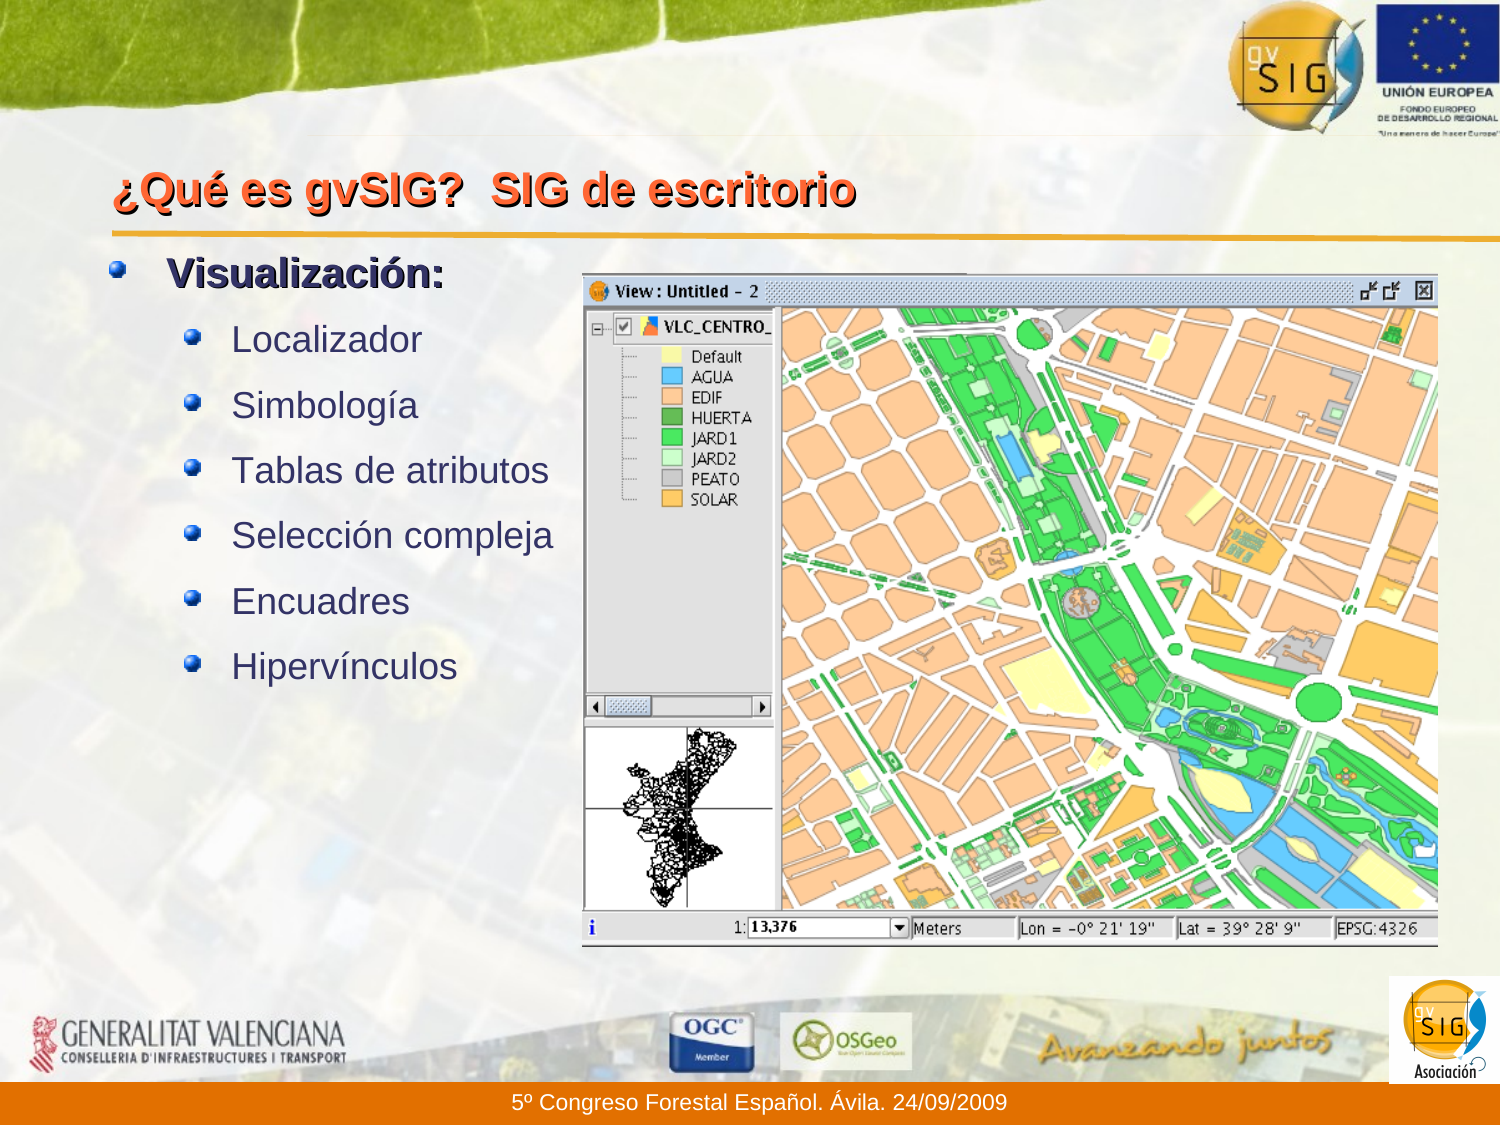

¿Qué es gvSIG? SIG de escritorio
Visualización:
Localizador
Simbología
Tablas de atributos
Selección compleja
Encuadres
Hipervínculos